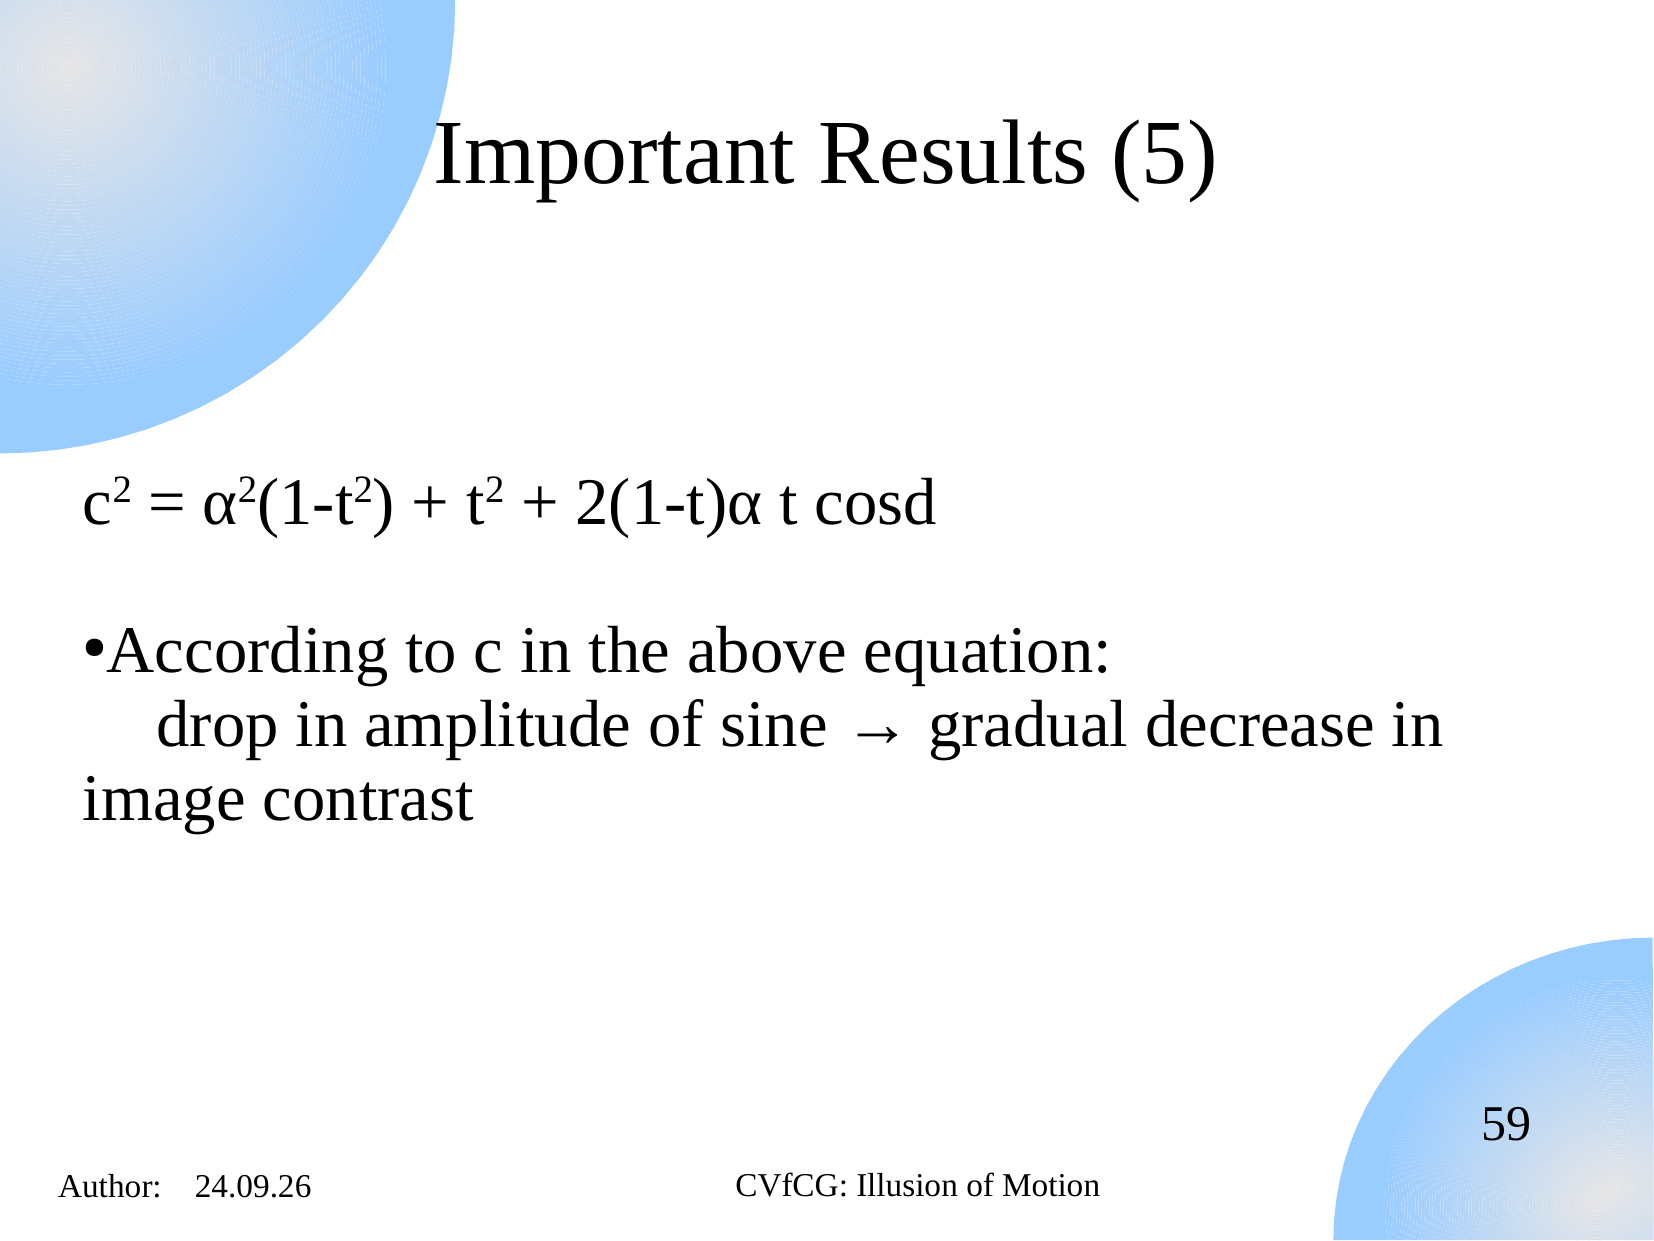

# Important Results (5)
c2 = α2(1-t2) + t2 + 2(1-t)α t cosd
According to c in the above equation:
 	drop in amplitude of sine → gradual decrease in image contrast
CVfCG: Illusion of Motion